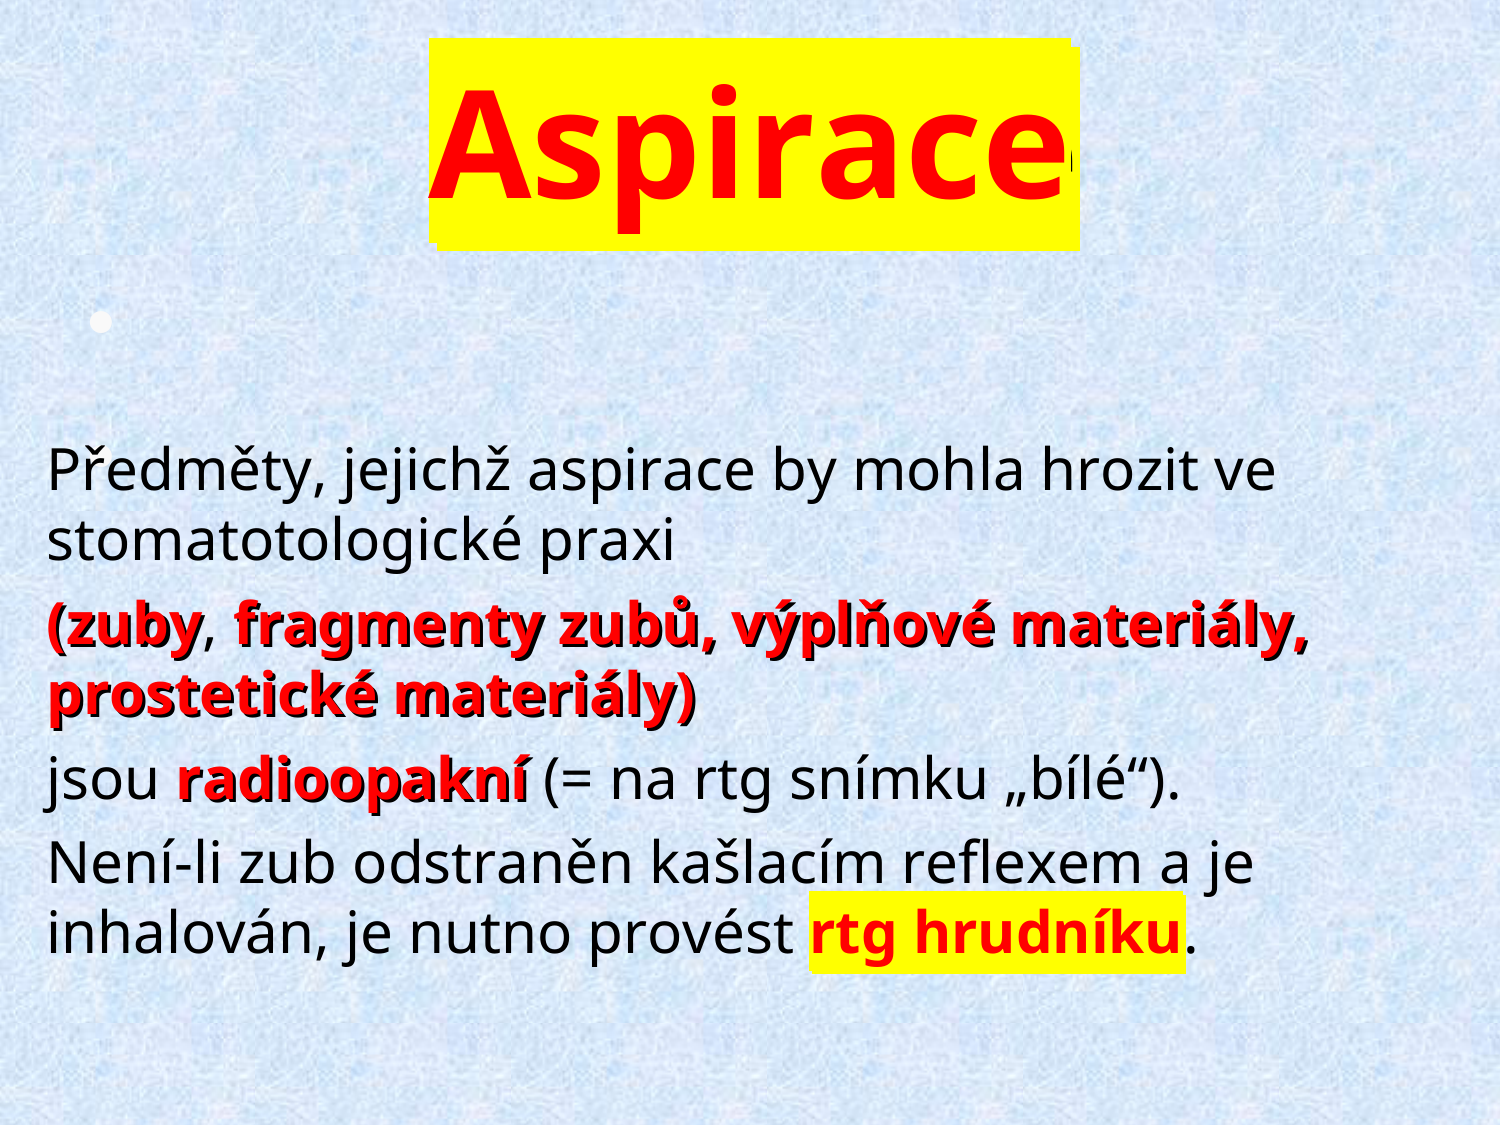

# Aspirace
Předměty, jejichž aspirace by mohla hrozit ve stomatotologické praxi
(zuby, fragmenty zubů, výplňové materiály, prostetické materiály)
jsou radioopakní (= na rtg snímku „bílé“).
Není-li zub odstraněn kašlacím reflexem a je inhalován, je nutno provést rtg hrudníku.